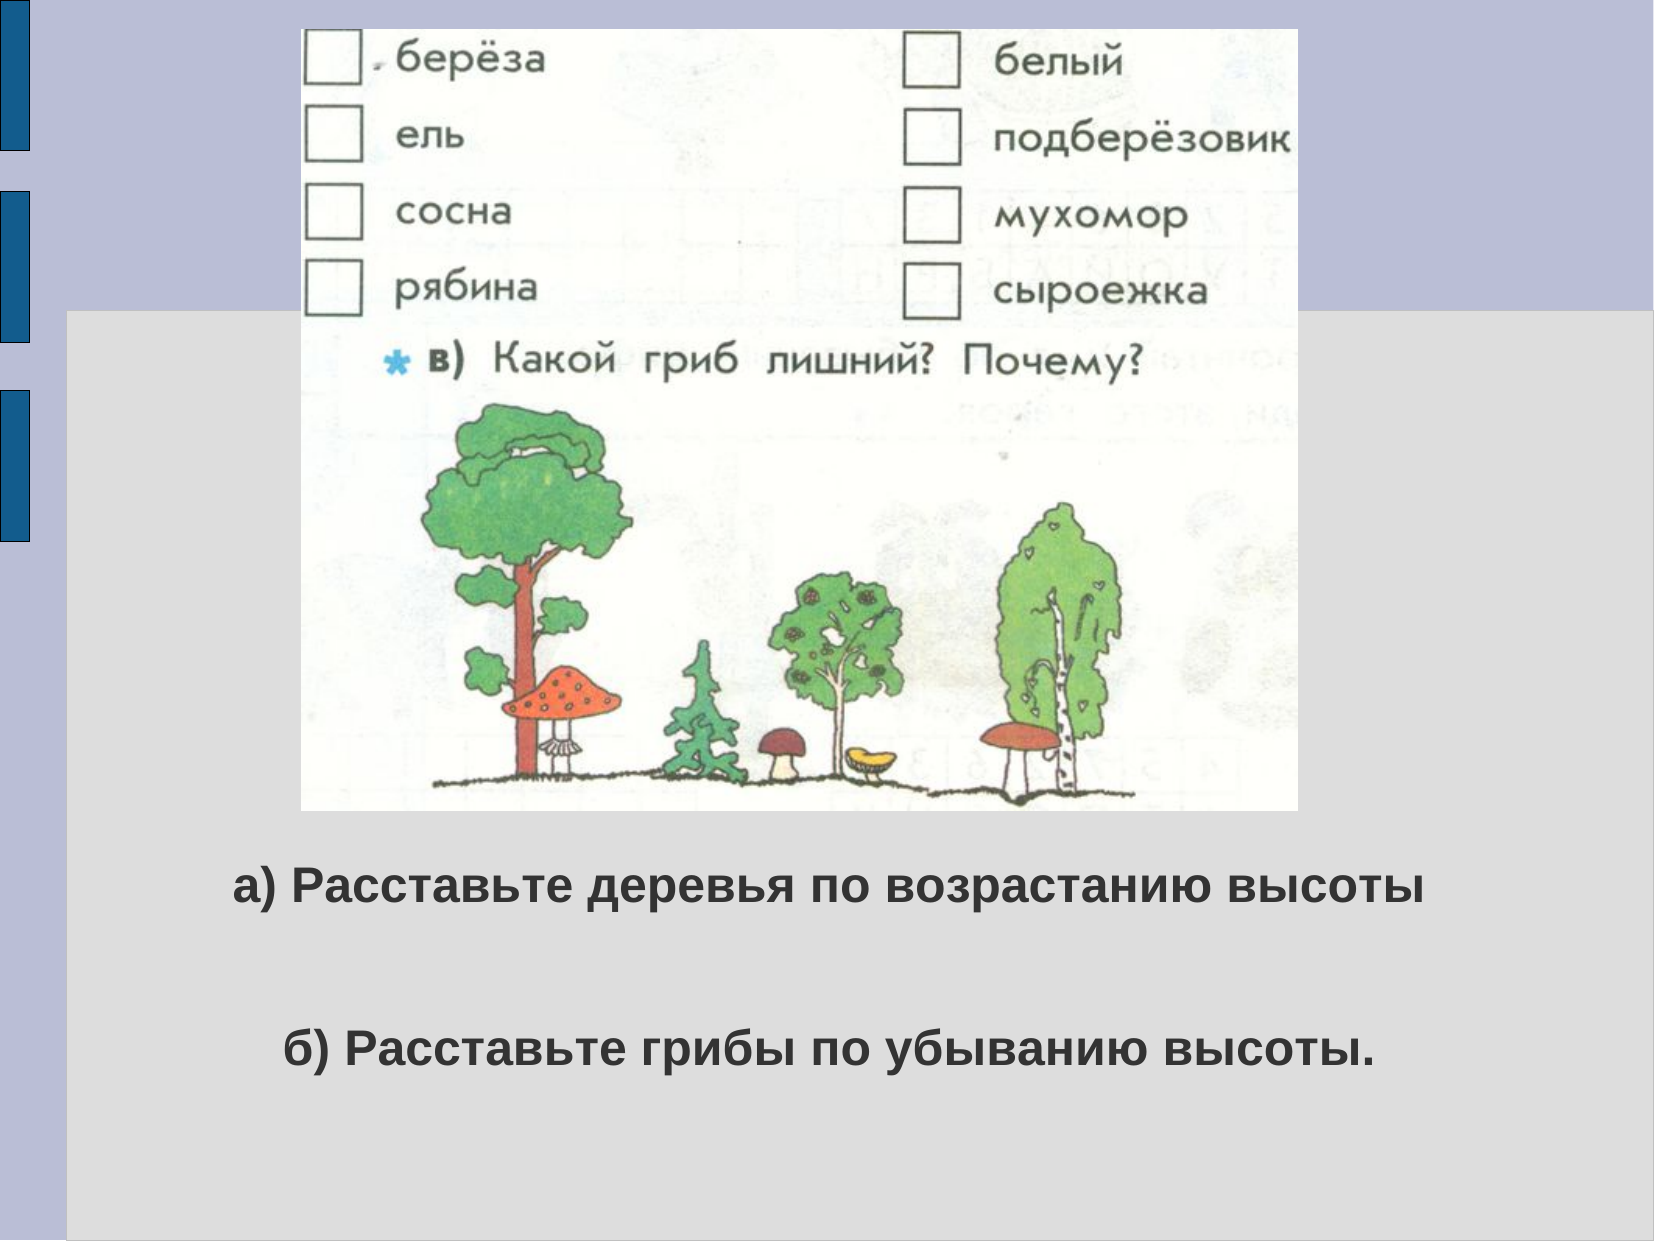

а) Расставьте деревья по возрастанию высоты
# б) Расставьте грибы по убыванию высоты.